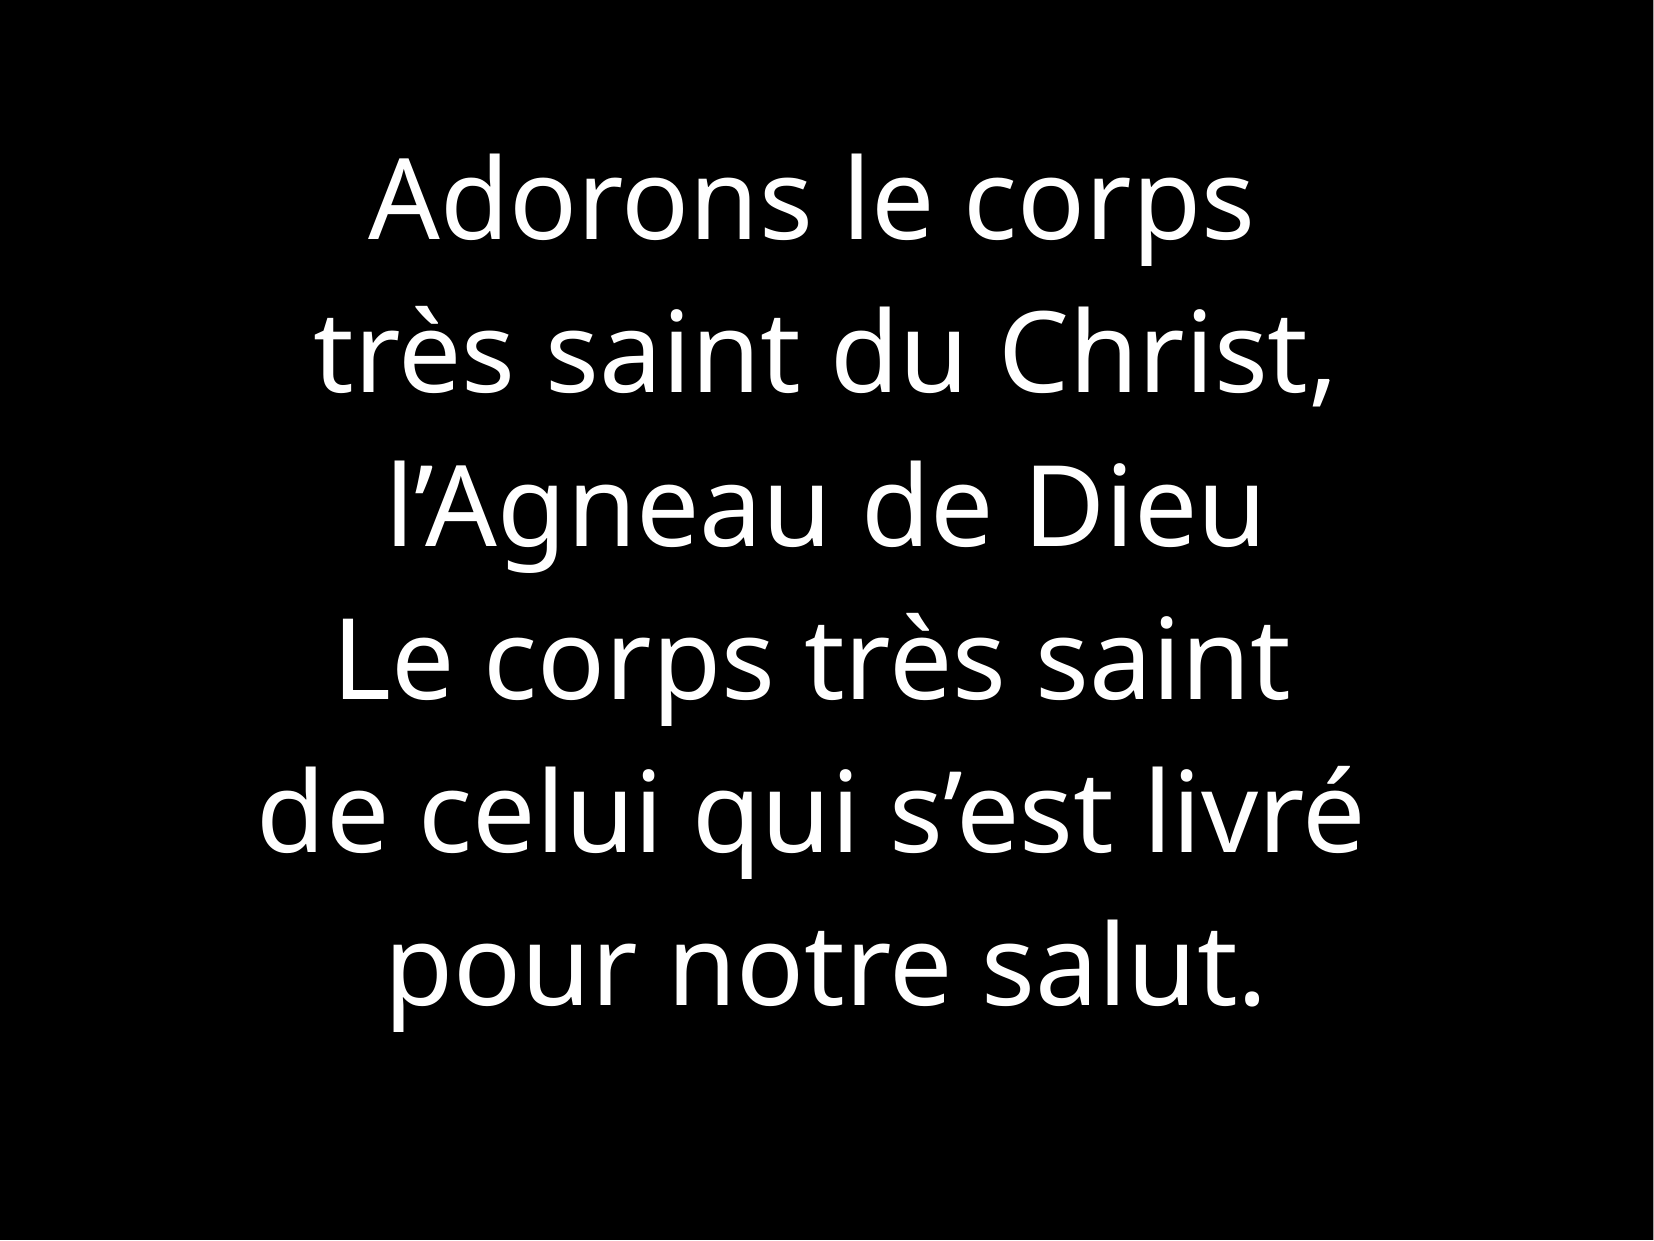

# Adorons le corps
très saint du Christ, l’Agneau de Dieu
Le corps très saint
de celui qui s’est livré
pour notre salut.